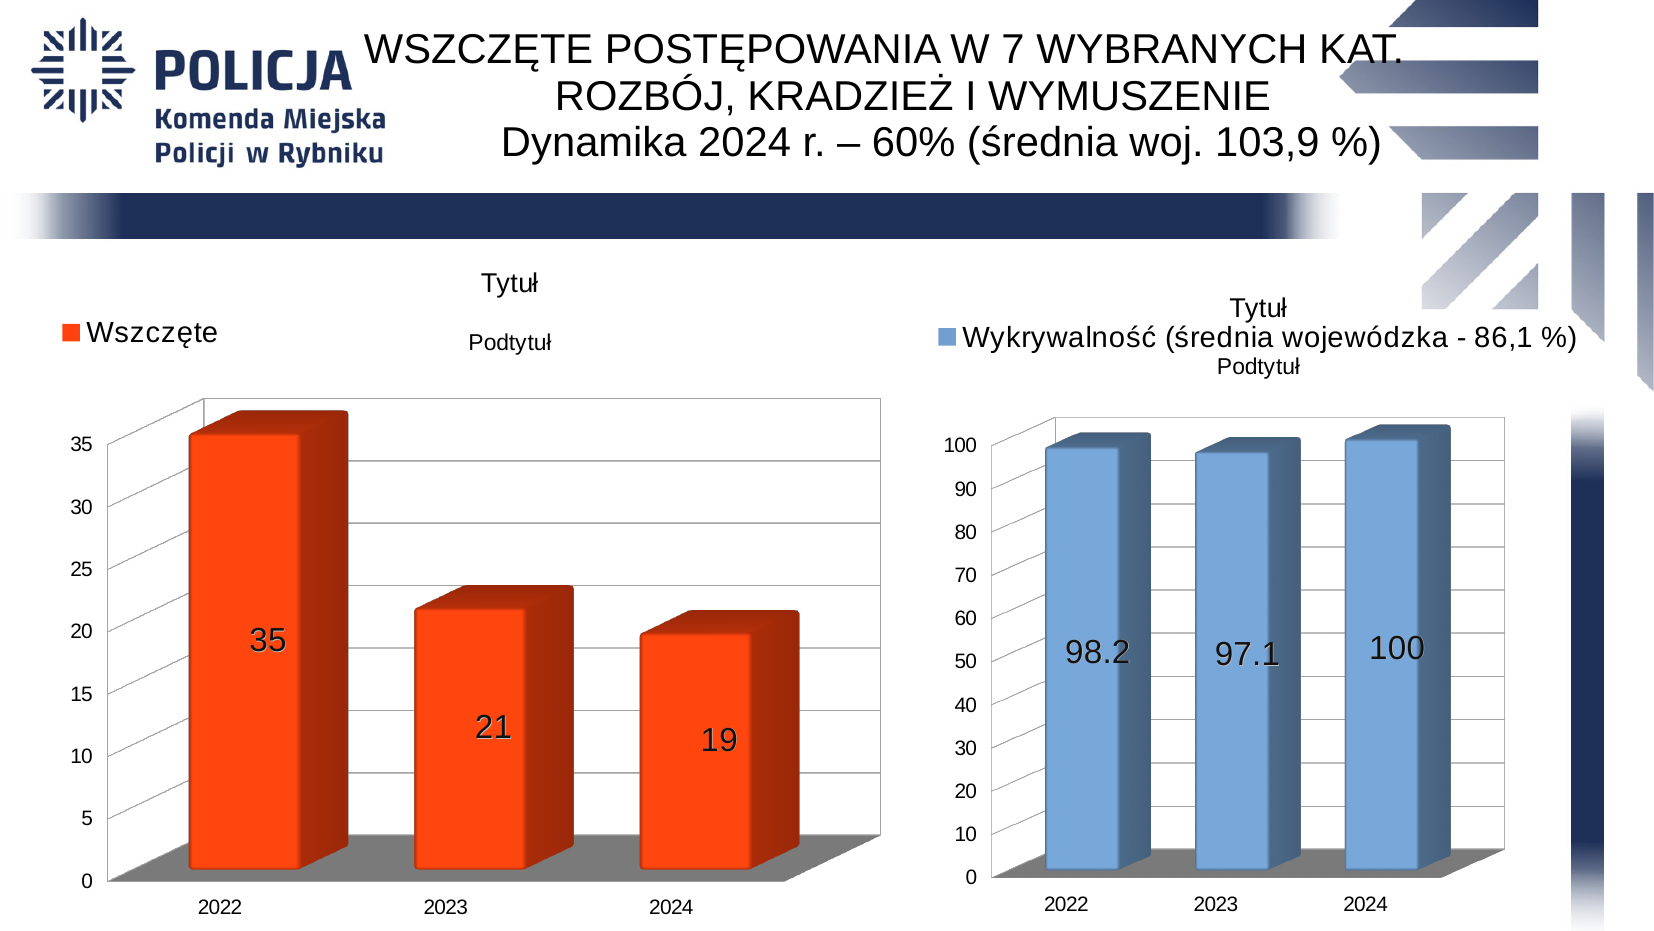

# WSZCZĘTE POSTĘPOWANIA W 7 WYBRANYCH KAT. ROZBÓJ, KRADZIEŻ I WYMUSZENIE Dynamika 2024 r. – 60% (średnia woj. 103,9 %)
[unsupported chart]
[unsupported chart]